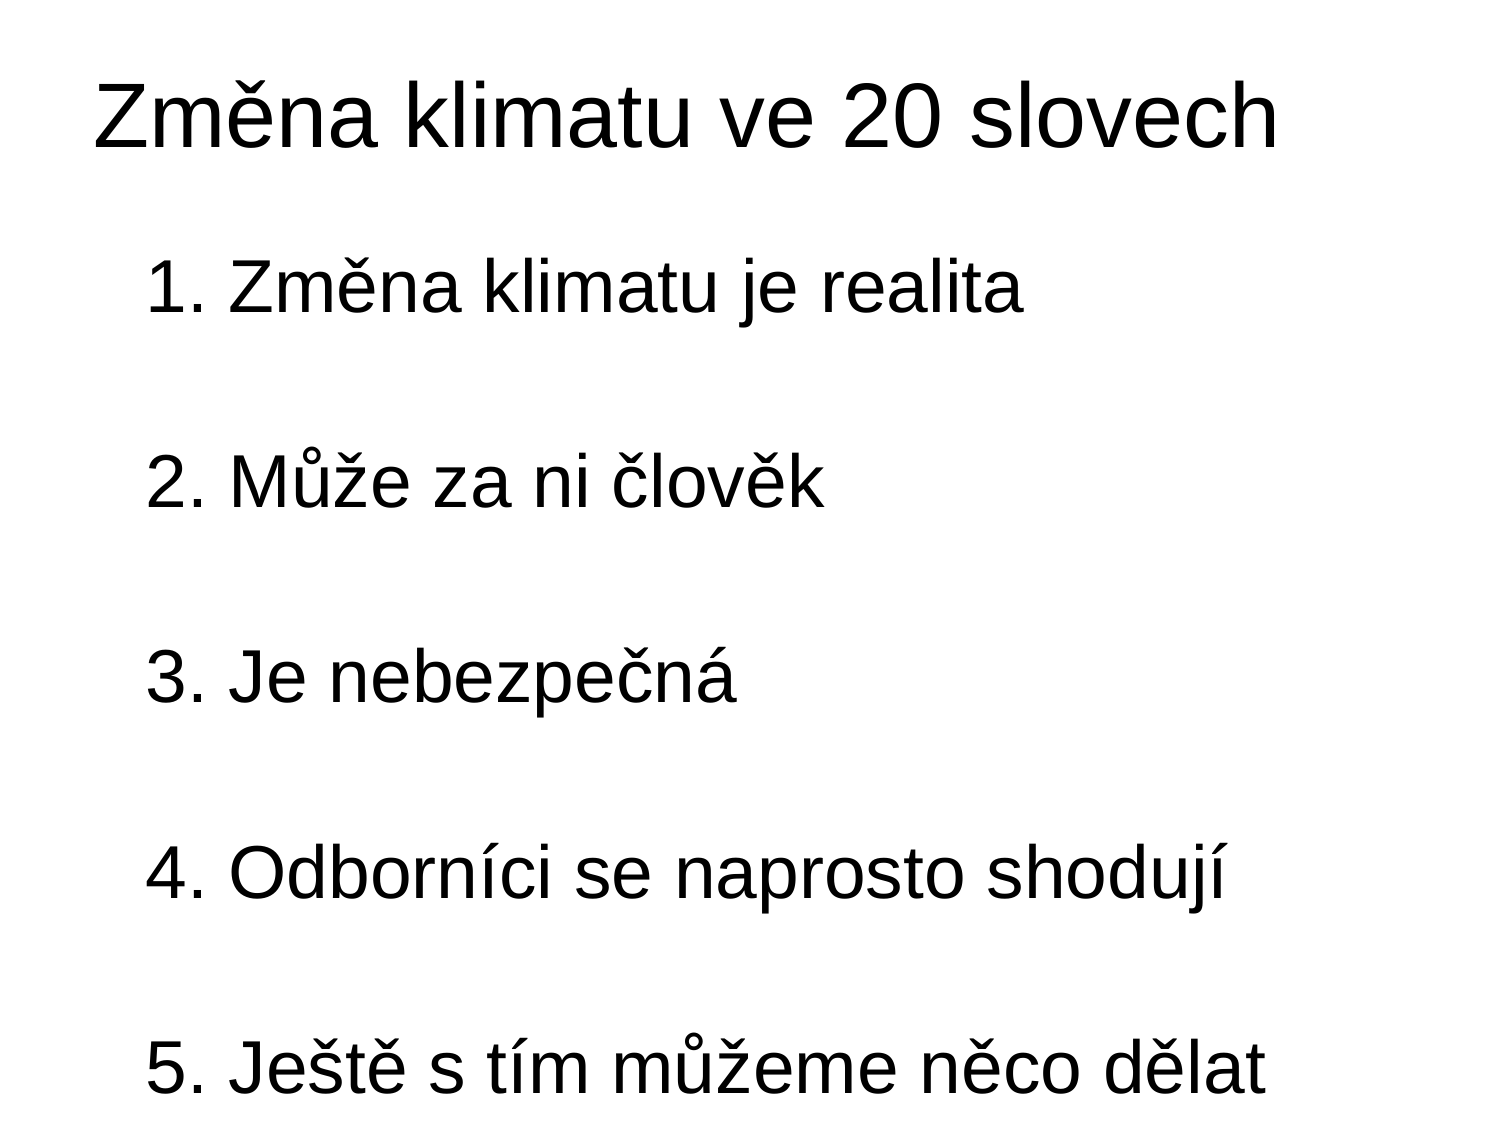

# Změna klimatu ve 20 slovech
1. Změna klimatu je realita
2. Může za ni člověk
3. Je nebezpečná
4. Odborníci se naprosto shodují
5. Ještě s tím můžeme něco dělat